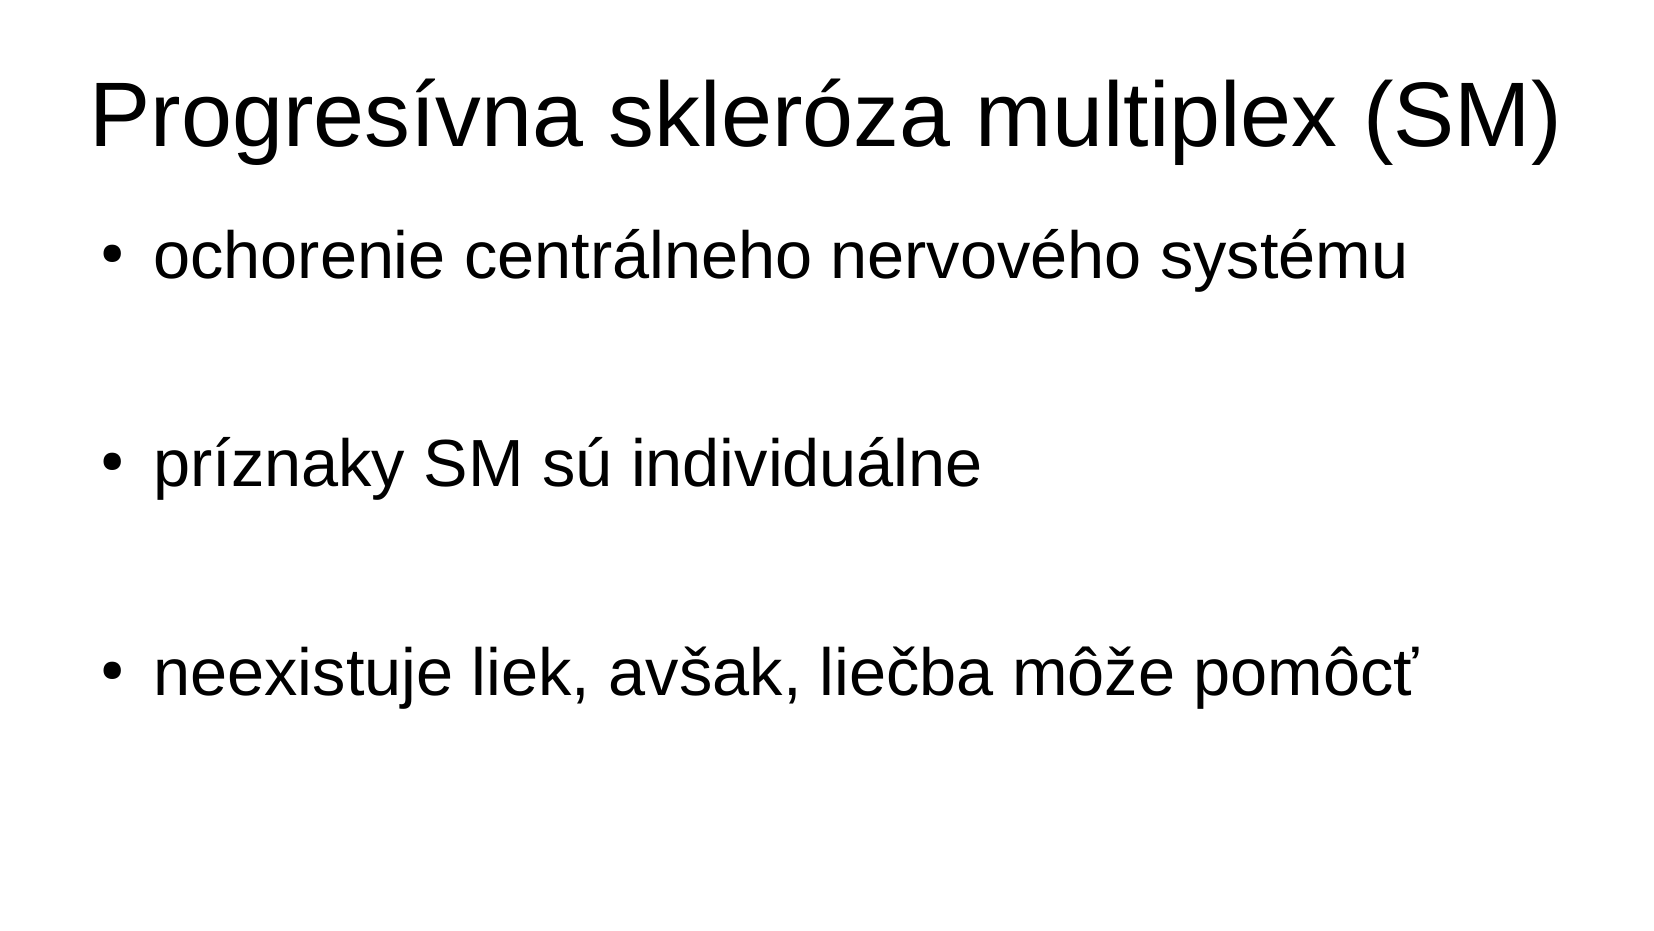

# Progresívna skleróza multiplex (SM)
ochorenie centrálneho nervového systému
príznaky SM sú individuálne
neexistuje liek, avšak, liečba môže pomôcť